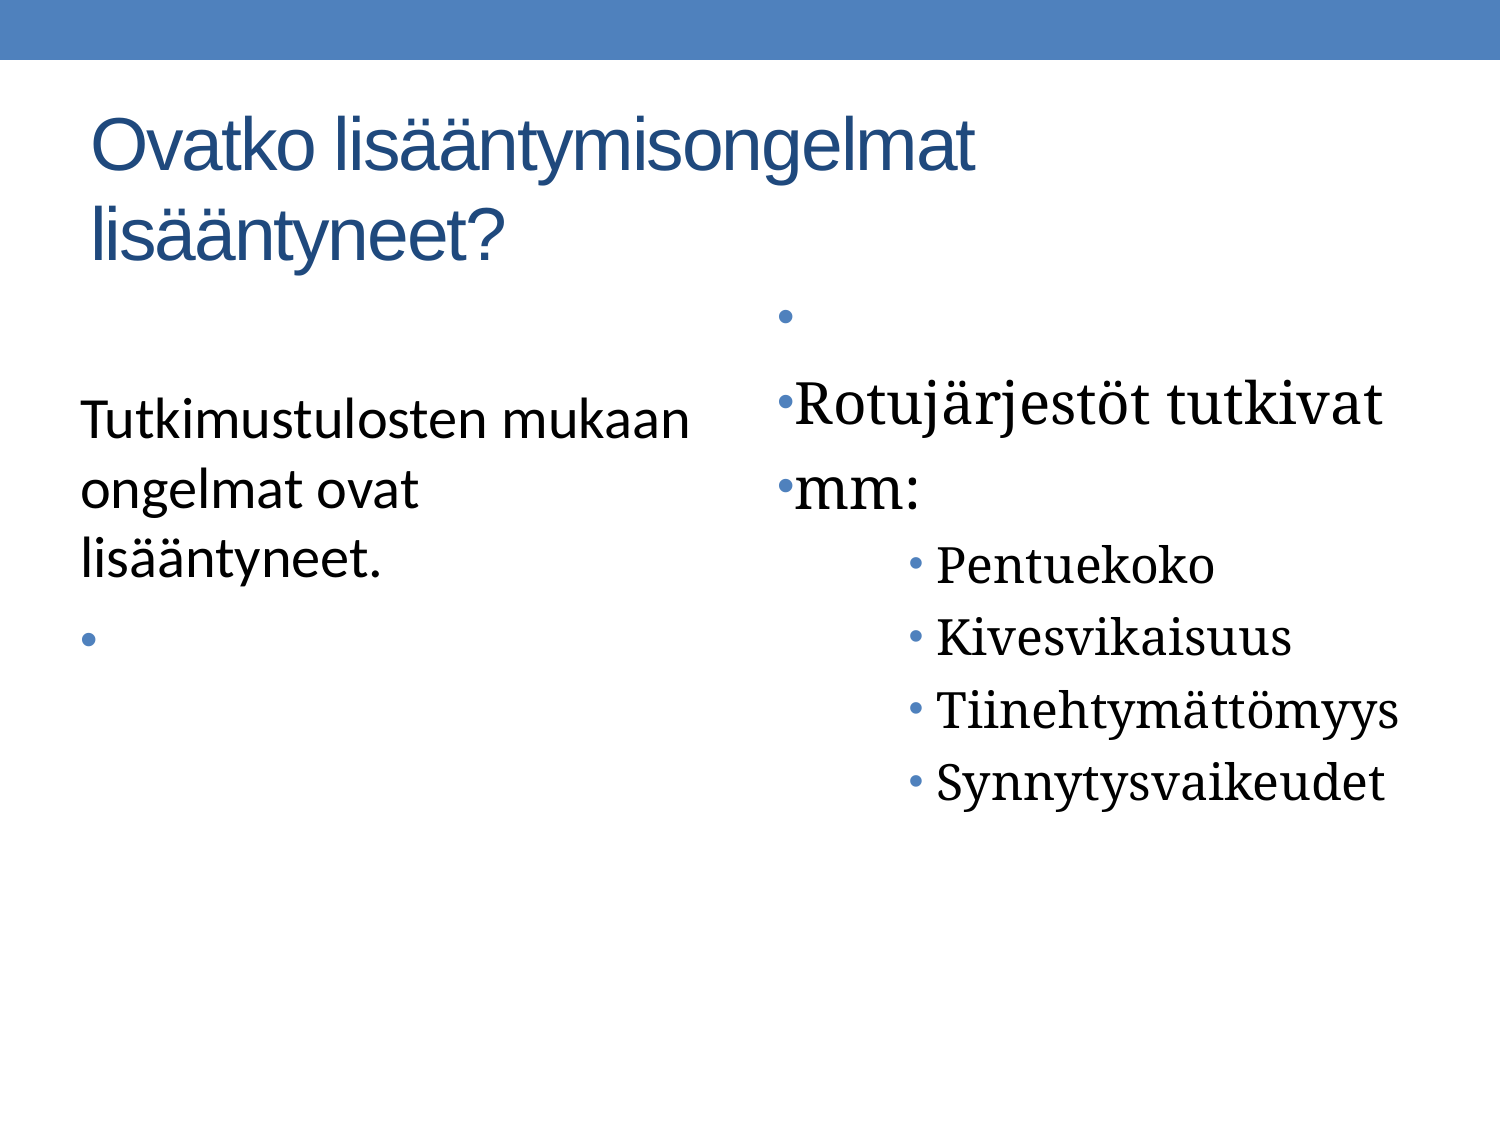

# Ovatko lisääntymisongelmat lisääntyneet?
Rotujärjestöt tutkivat
mm:
 Pentuekoko
 Kivesvikaisuus
 Tiinehtymättömyys
 Synnytysvaikeudet
Tutkimustulosten mukaan ongelmat ovat lisääntyneet.